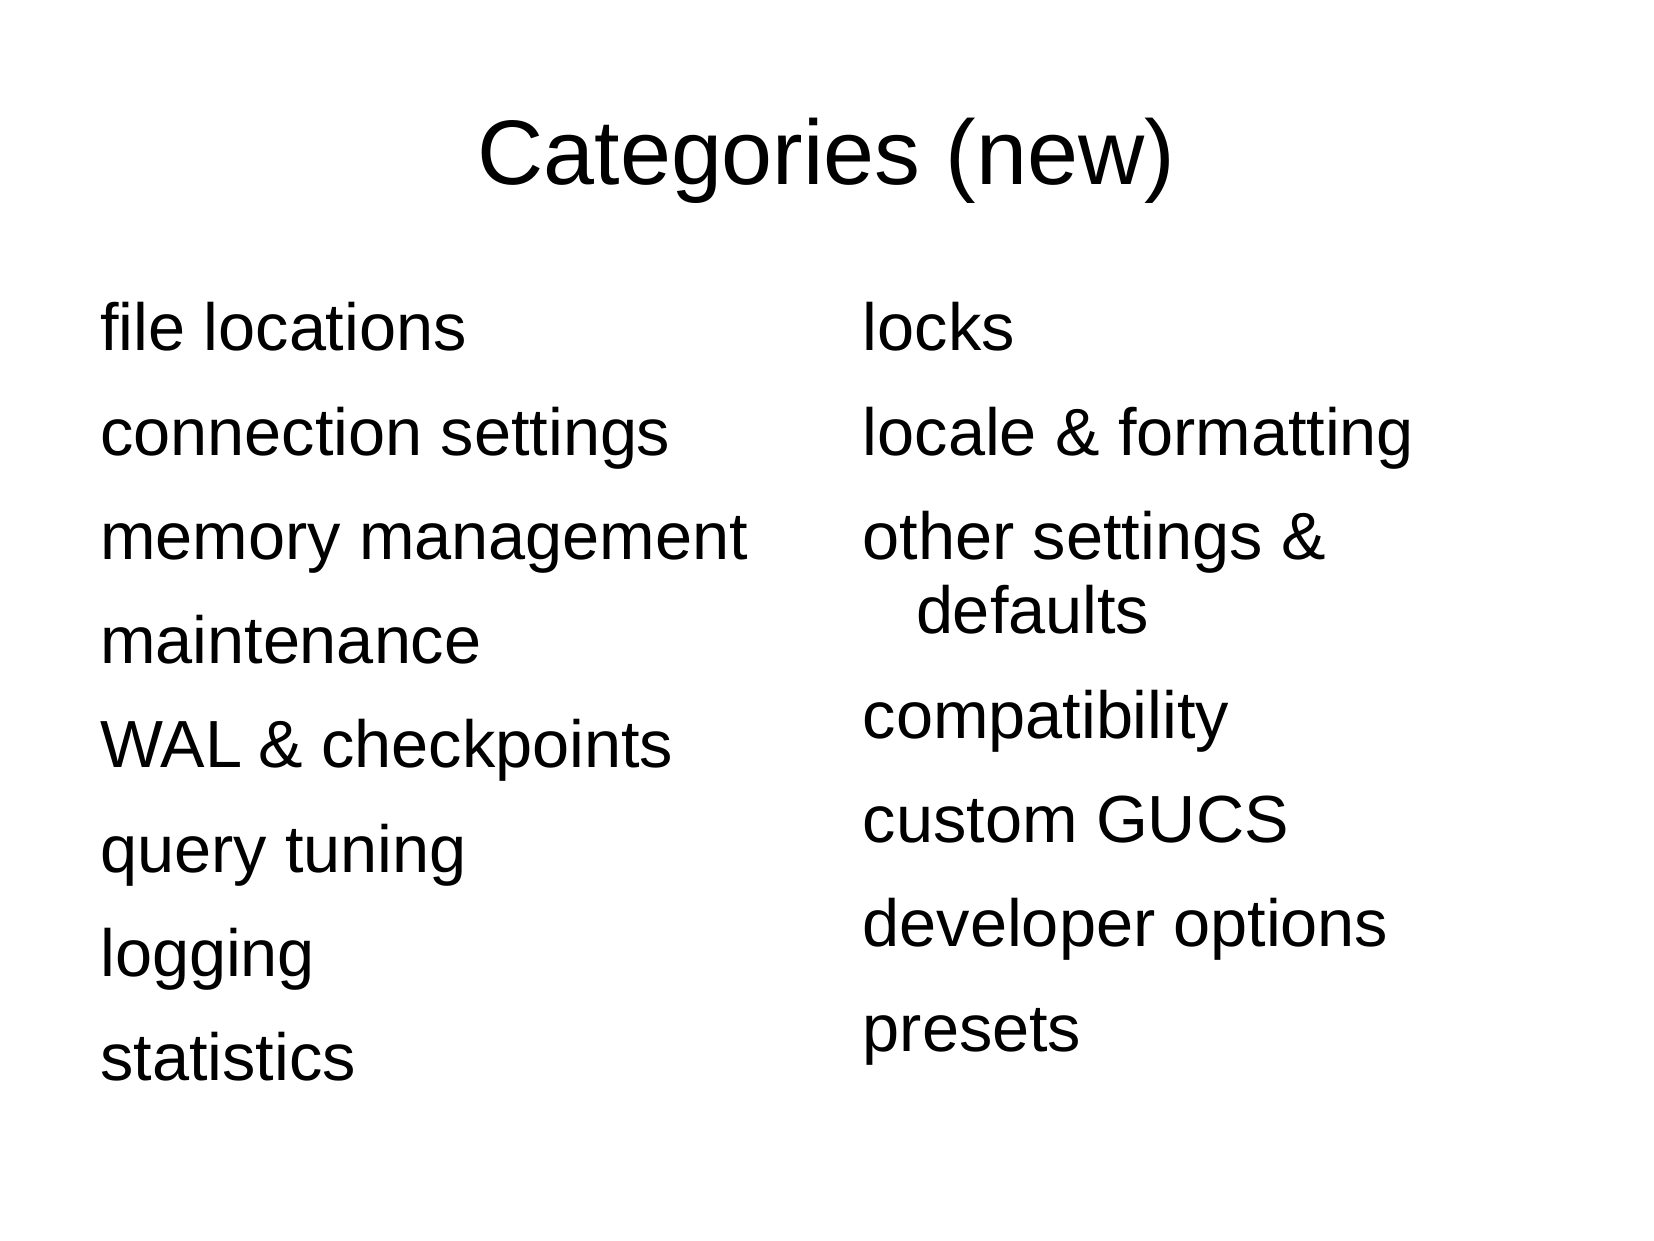

# Categories (new)
file locations
connection settings
memory management
maintenance
WAL & checkpoints
query tuning
logging
statistics
locks
locale & formatting
other settings & defaults
compatibility
custom GUCS
developer options
presets